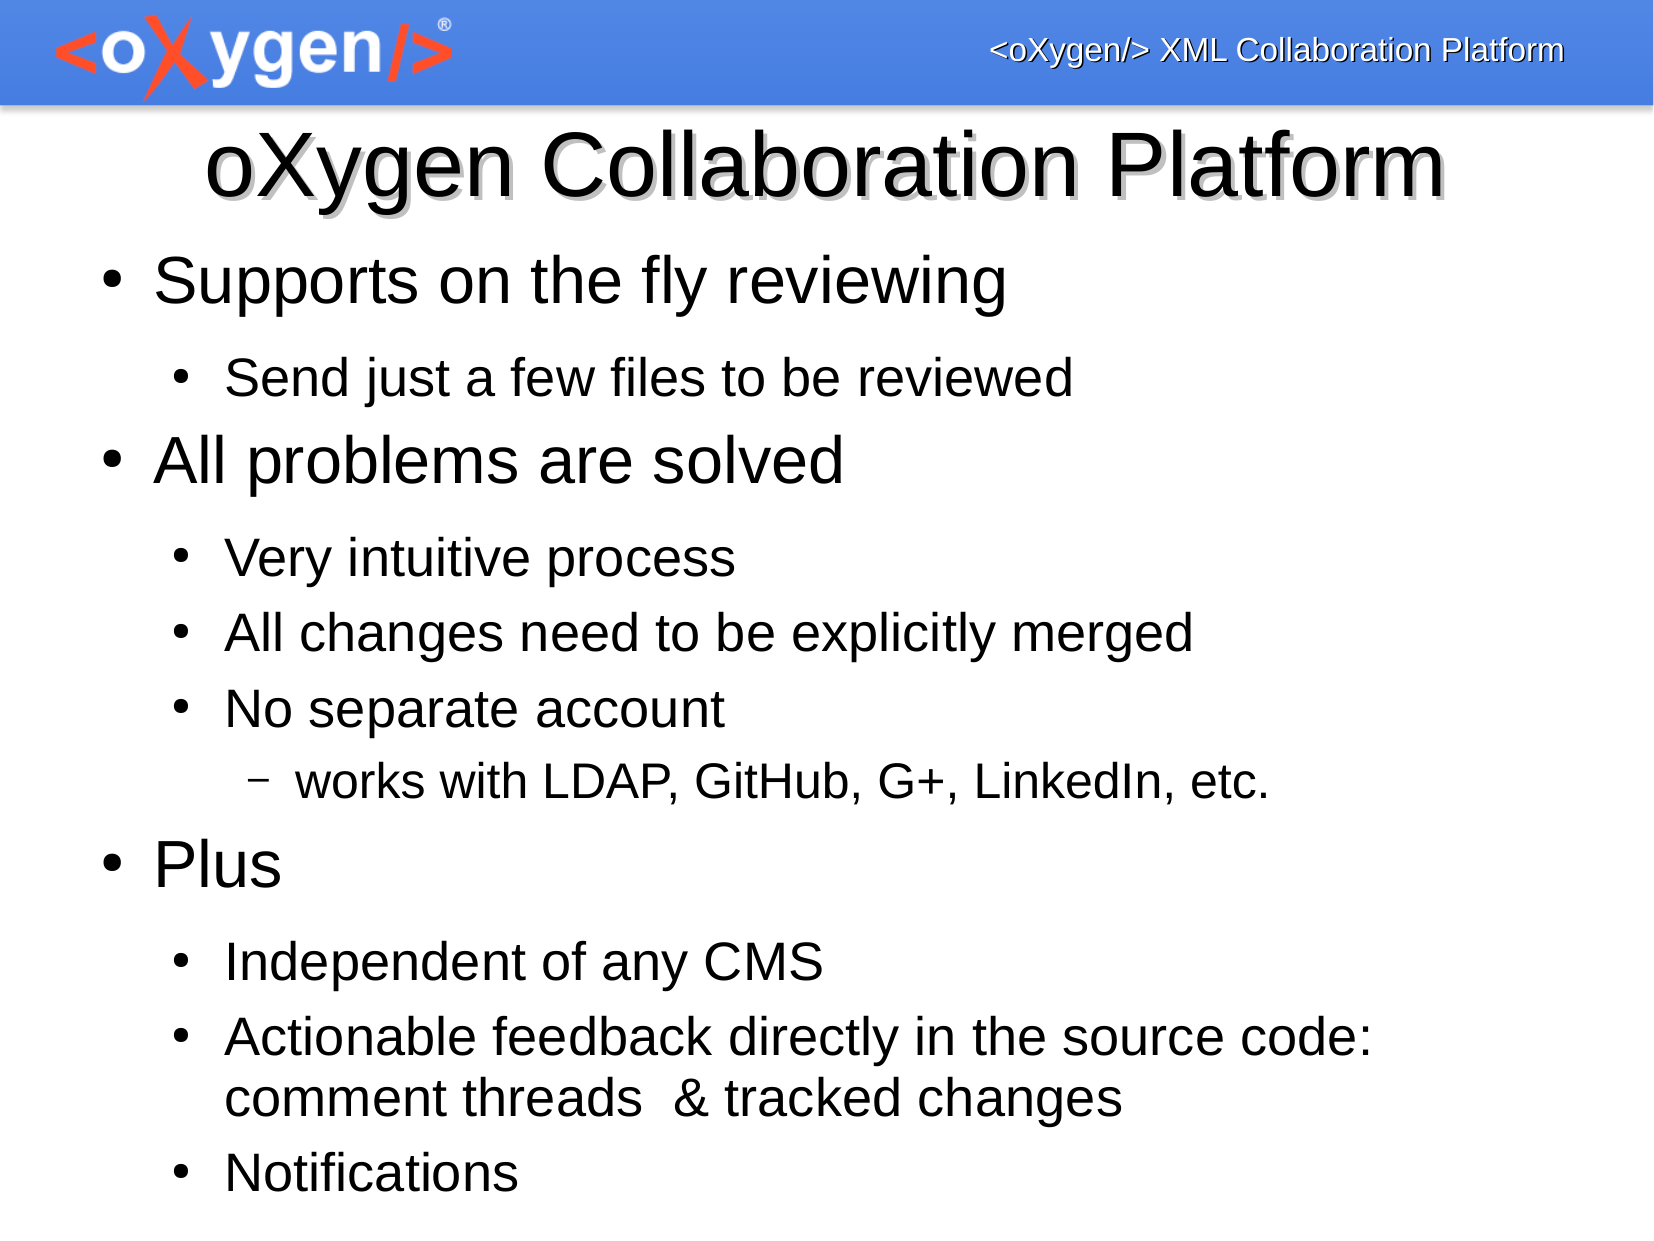

# oXygen Collaboration Platform
Supports on the fly reviewing
Send just a few files to be reviewed
All problems are solved
Very intuitive process
All changes need to be explicitly merged
No separate account
works with LDAP, GitHub, G+, LinkedIn, etc.
Plus
Independent of any CMS
Actionable feedback directly in the source code: comment threads & tracked changes
Notifications